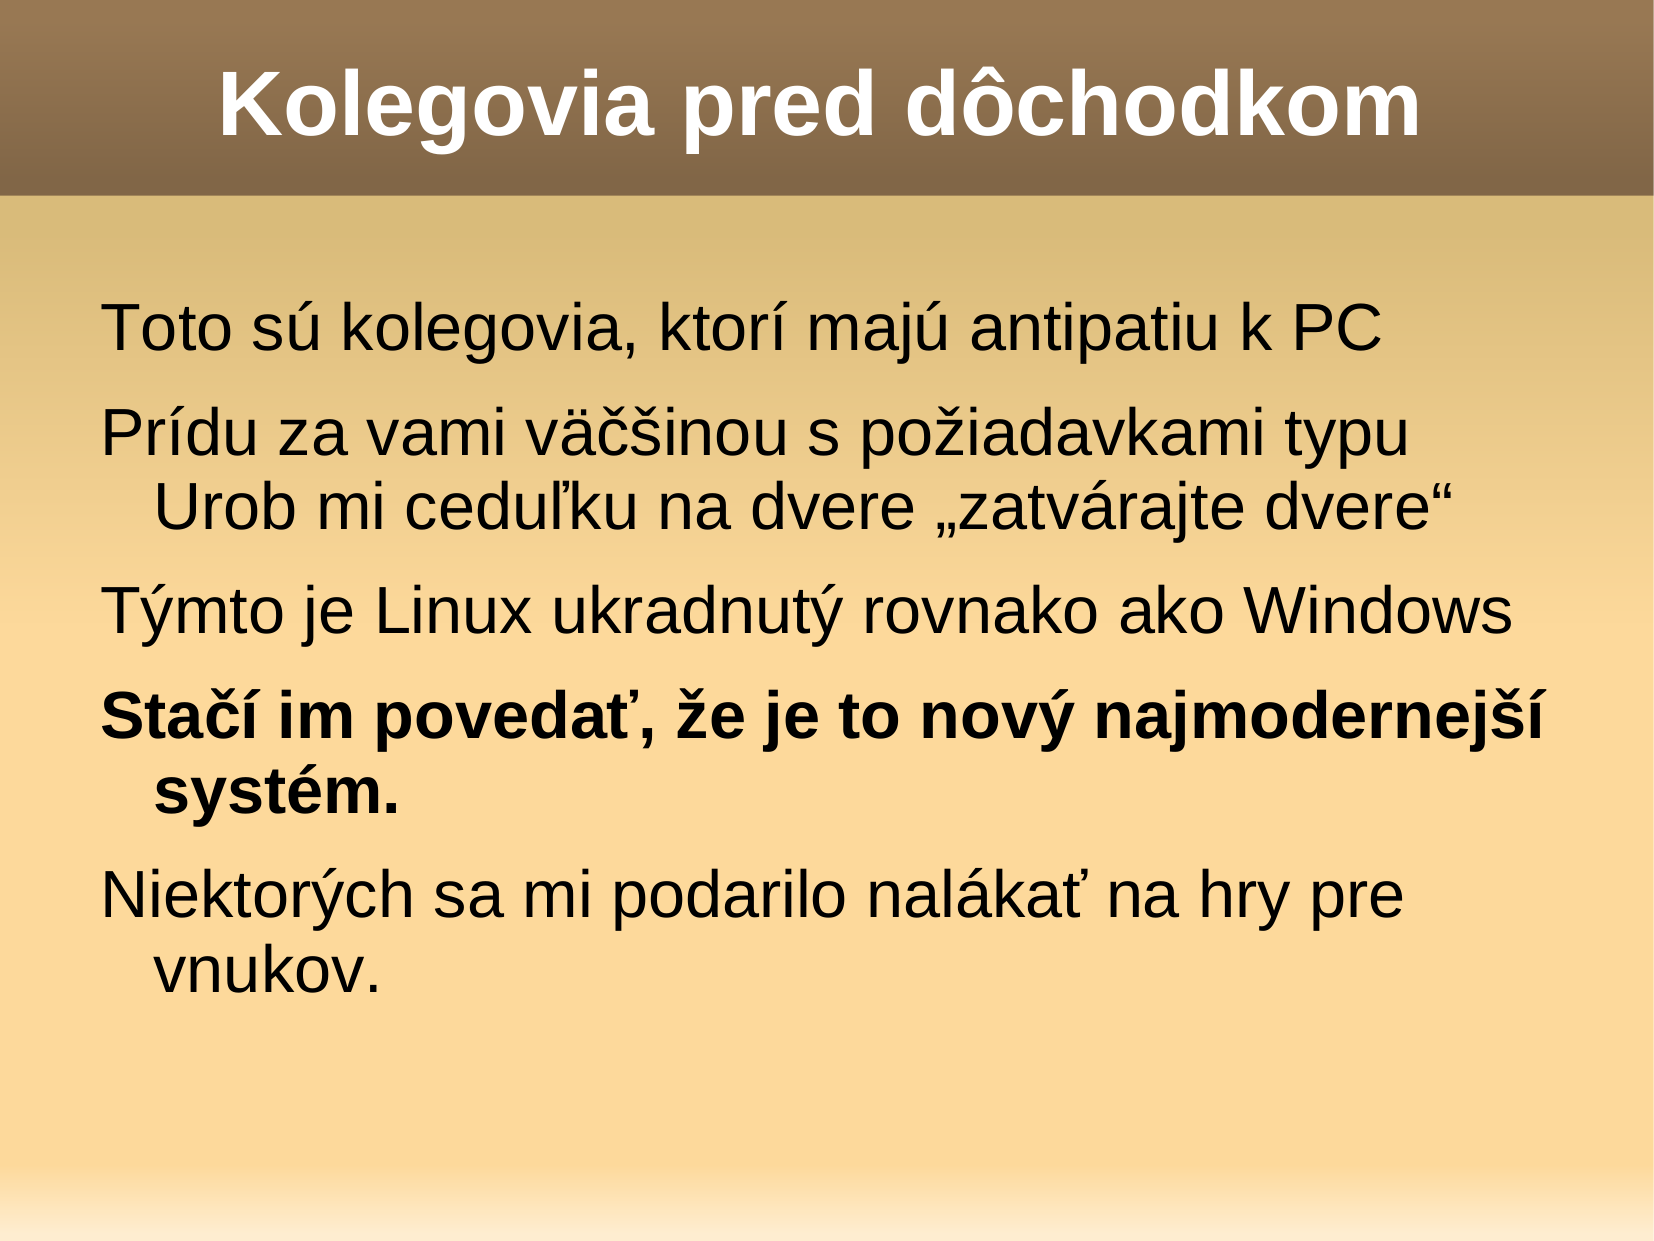

# Kolegovia pred dôchodkom
Toto sú kolegovia, ktorí majú antipatiu k PC
Prídu za vami väčšinou s požiadavkami typu Urob mi ceduľku na dvere „zatvárajte dvere“
Týmto je Linux ukradnutý rovnako ako Windows
Stačí im povedať, že je to nový najmodernejší systém.
Niektorých sa mi podarilo nalákať na hry pre vnukov.